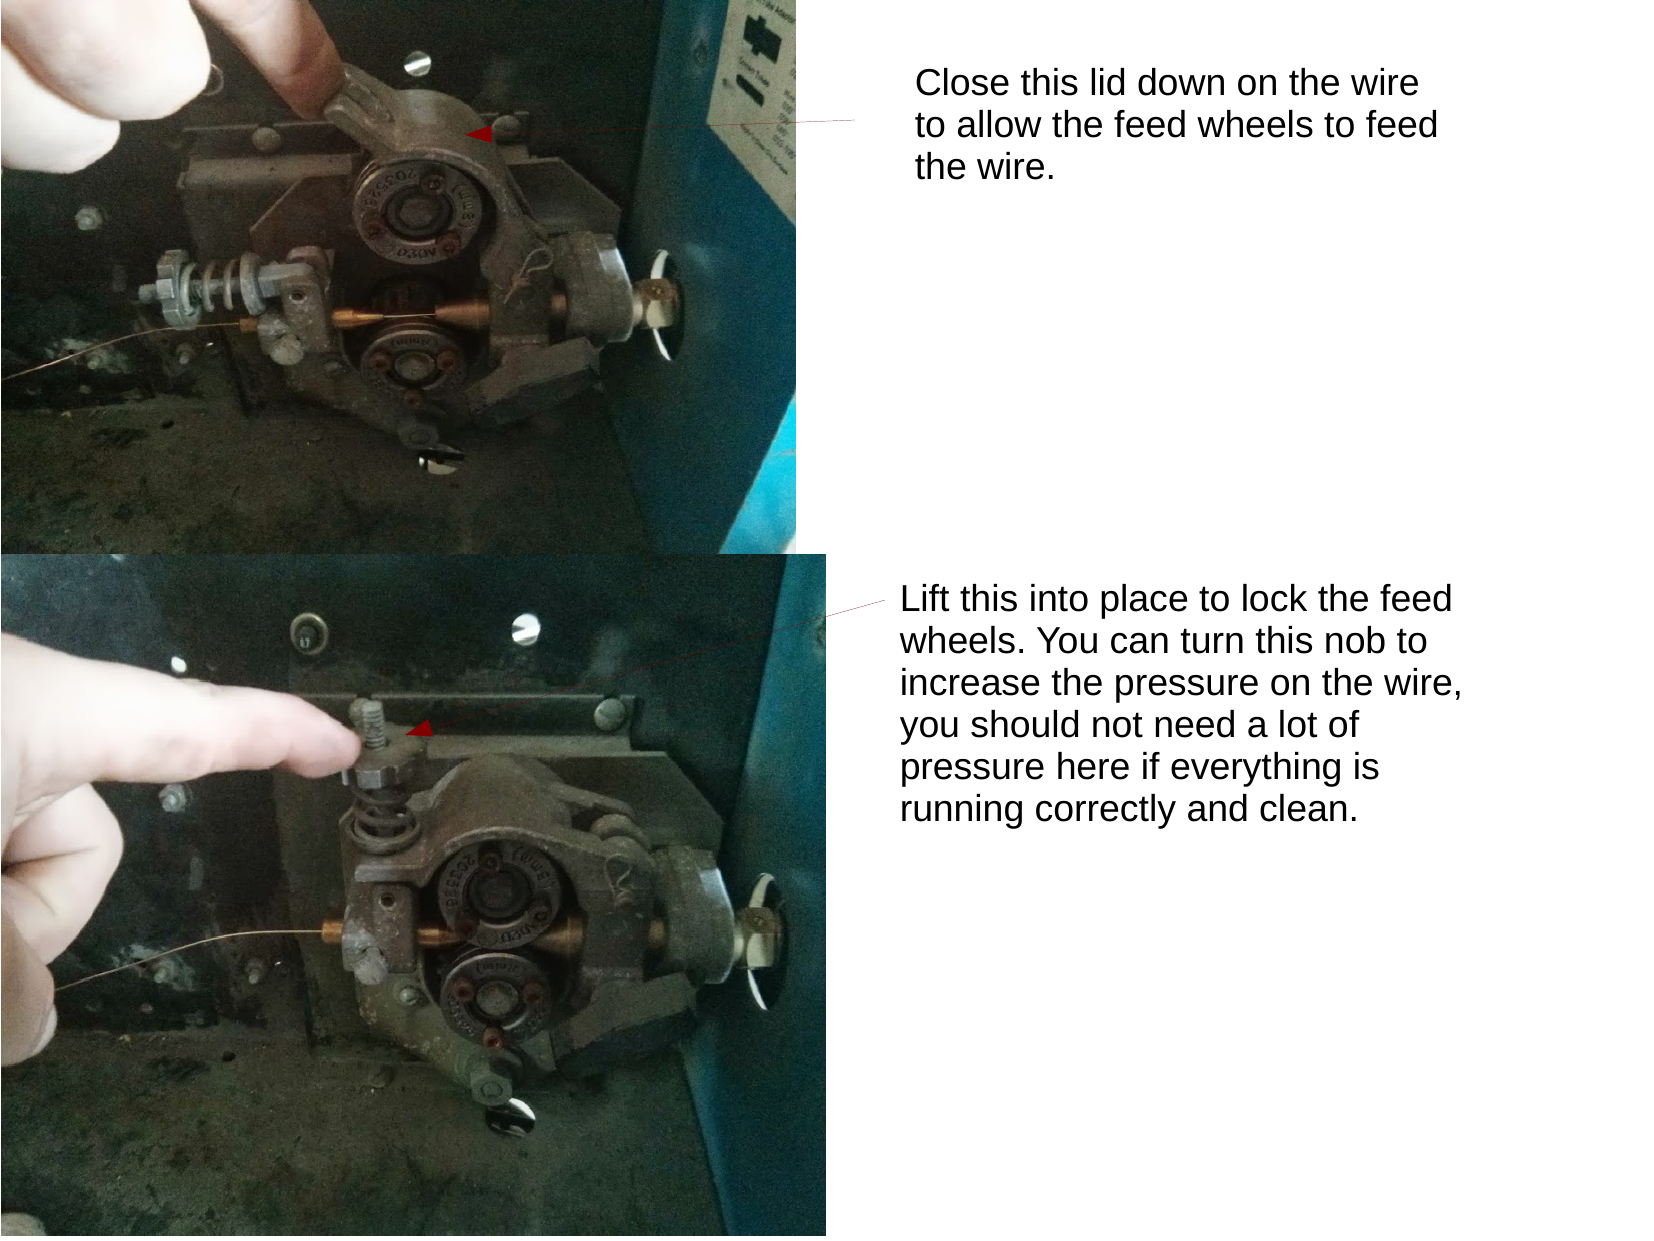

Close this lid down on the wire to allow the feed wheels to feed the wire.
Lift this into place to lock the feed wheels. You can turn this nob to increase the pressure on the wire, you should not need a lot of pressure here if everything is running correctly and clean.